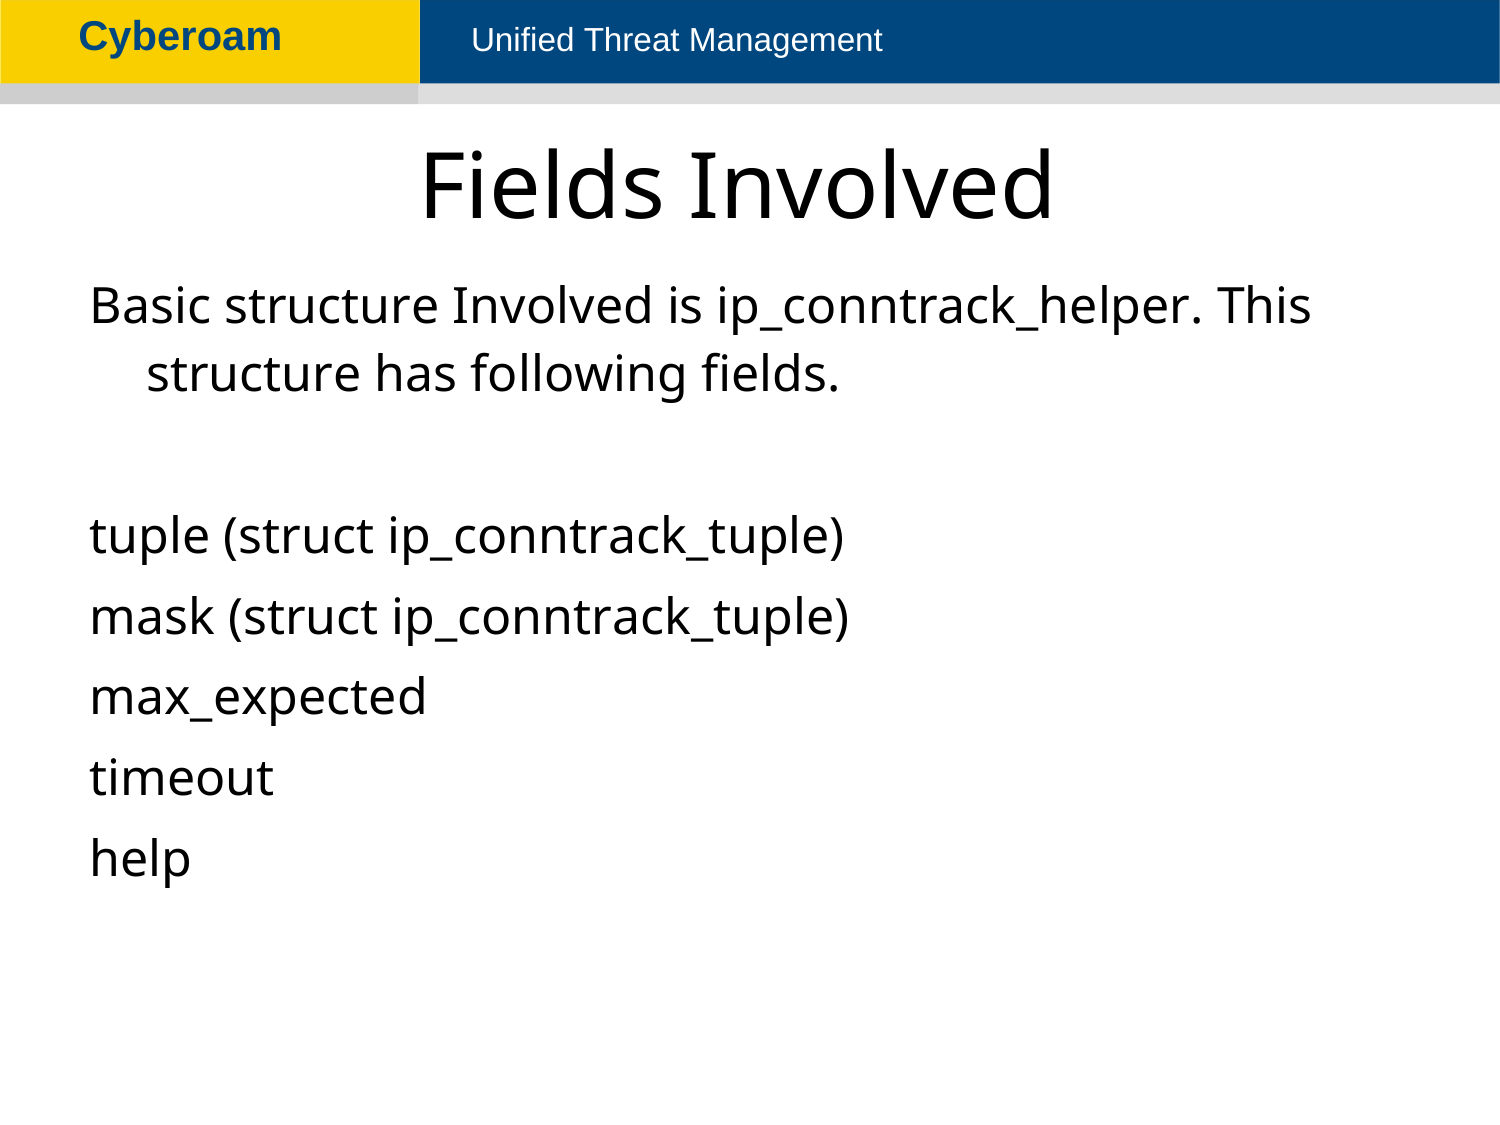

# Fields Involved
Basic structure Involved is ip_conntrack_helper. This structure has following fields.
tuple (struct ip_conntrack_tuple)
mask (struct ip_conntrack_tuple)
max_expected
timeout
help